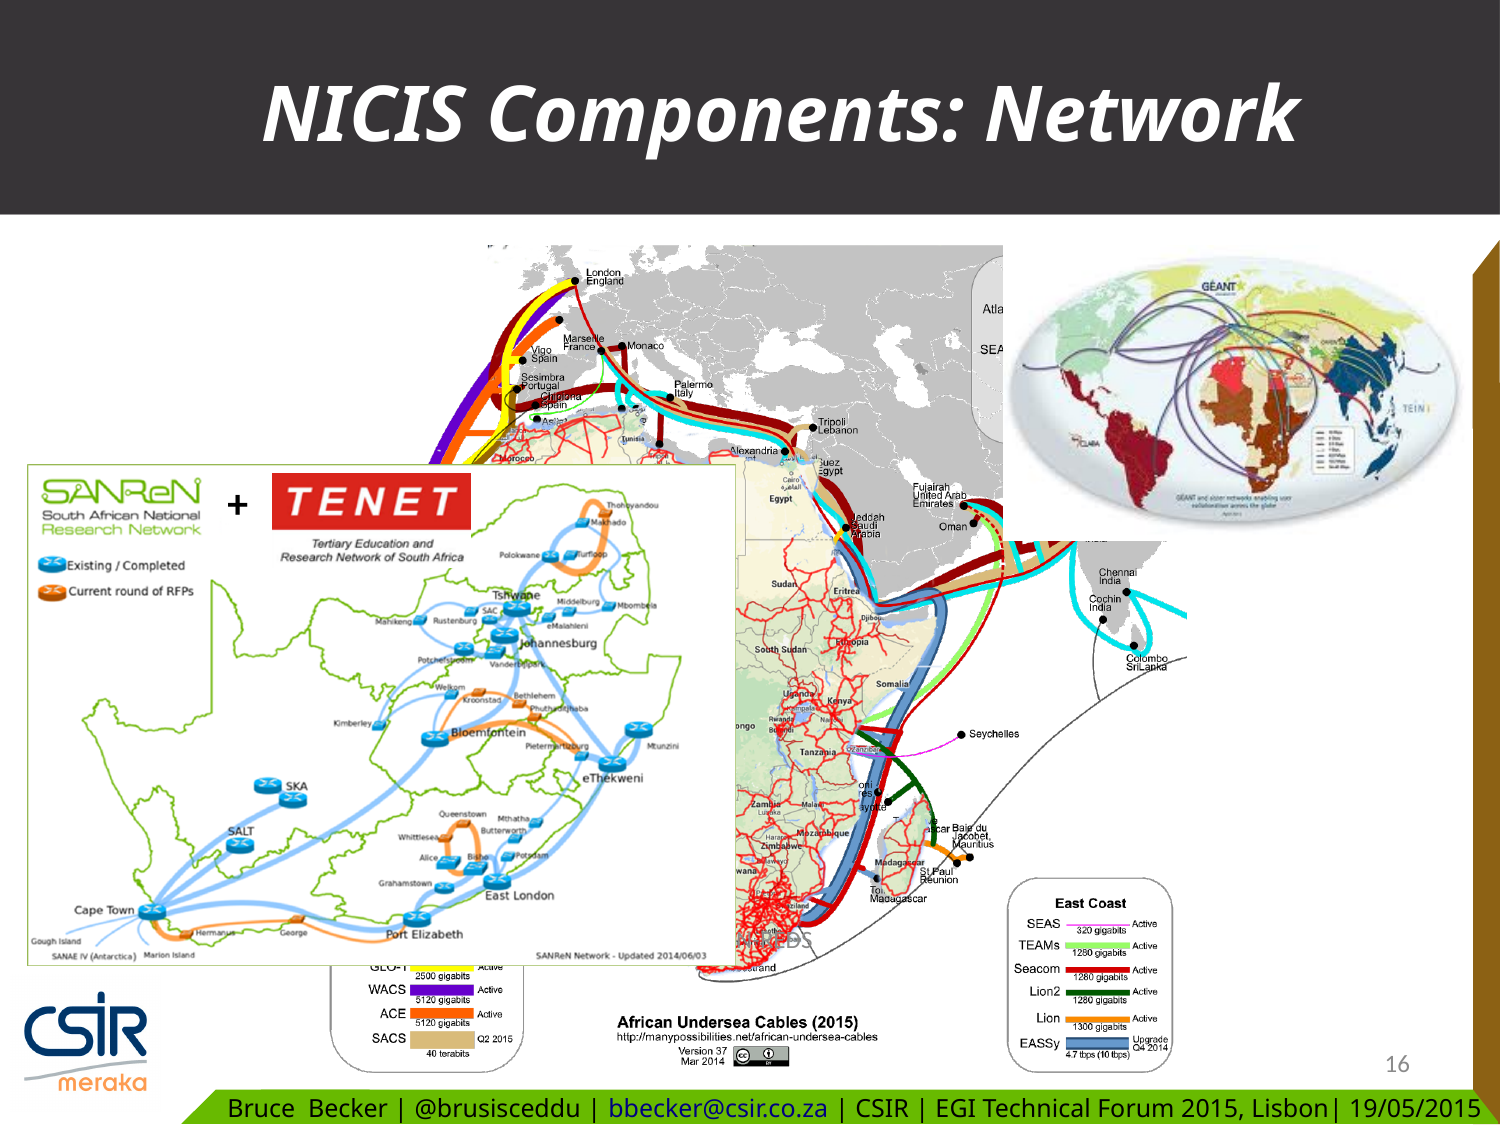

# NICIS Components: Network
+
15/03/31
CHAIN-REDS